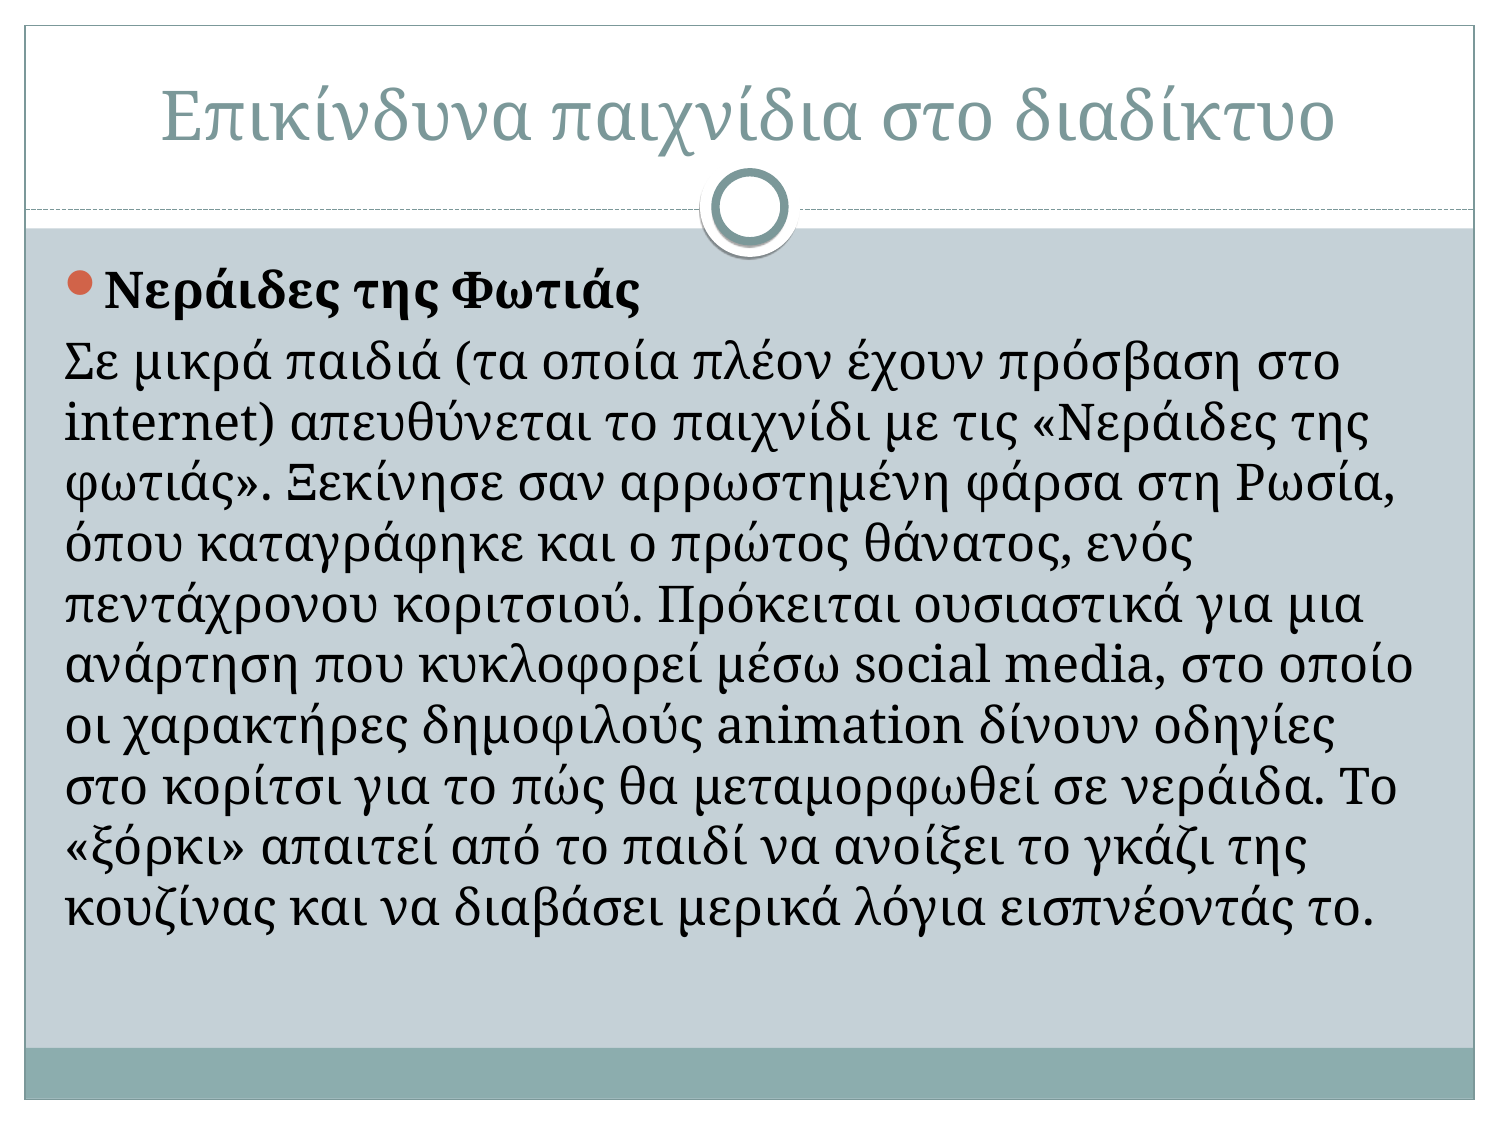

# Επικίνδυνα παιχνίδια στο διαδίκτυο
Νεράιδες της Φωτιάς
Σε μικρά παιδιά (τα οποία πλέον έχουν πρόσβαση στο internet) απευθύνεται το παιχνίδι με τις «Νεράιδες της φωτιάς». Ξεκίνησε σαν αρρωστημένη φάρσα στη Ρωσία, όπου καταγράφηκε και ο πρώτος θάνατος, ενός πεντάχρονου κοριτσιού. Πρόκειται ουσιαστικά για μια ανάρτηση που κυκλοφορεί μέσω social media, στο οποίο οι χαρακτήρες δημοφιλούς animation δίνουν οδηγίες στο κορίτσι για το πώς θα μεταμορφωθεί σε νεράιδα. Το «ξόρκι» απαιτεί από το παιδί να ανοίξει το γκάζι της κουζίνας και να διαβάσει μερικά λόγια εισπνέοντάς το.